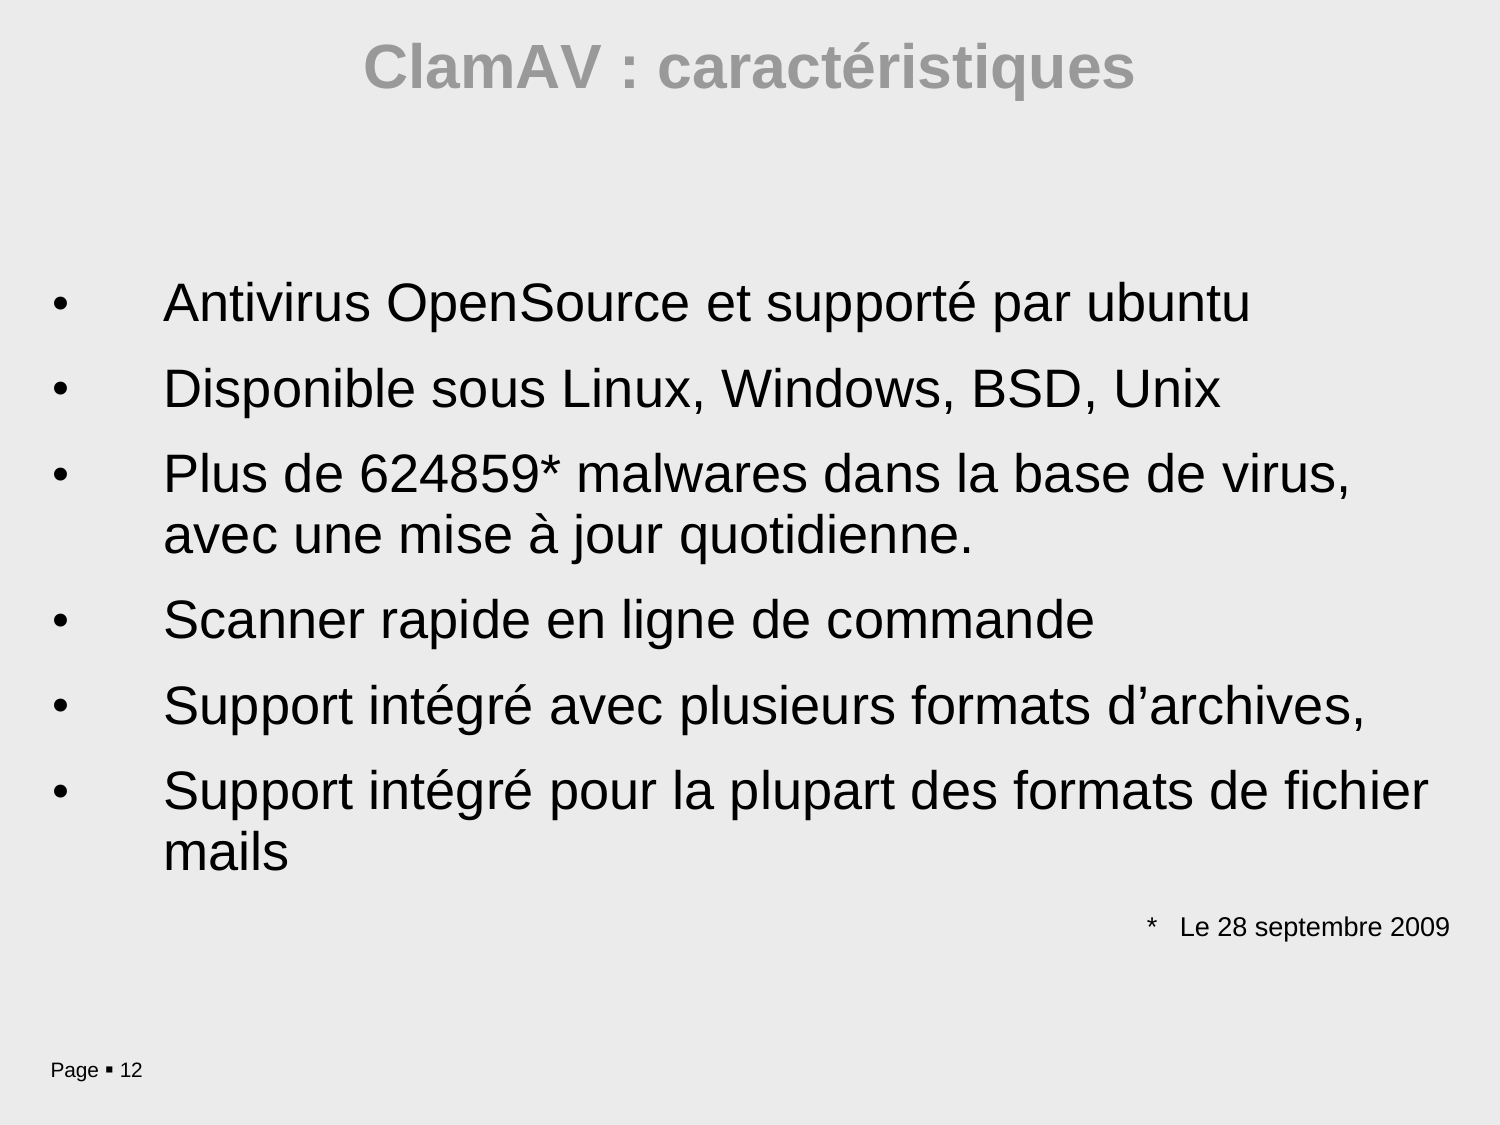

# ClamAV : caractéristiques
Antivirus OpenSource et supporté par ubuntu
Disponible sous Linux, Windows, BSD, Unix
Plus de 624859* malwares dans la base de virus, avec une mise à jour quotidienne.
Scanner rapide en ligne de commande
Support intégré avec plusieurs formats d’archives,
Support intégré pour la plupart des formats de fichier mails
 * Le 28 septembre 2009